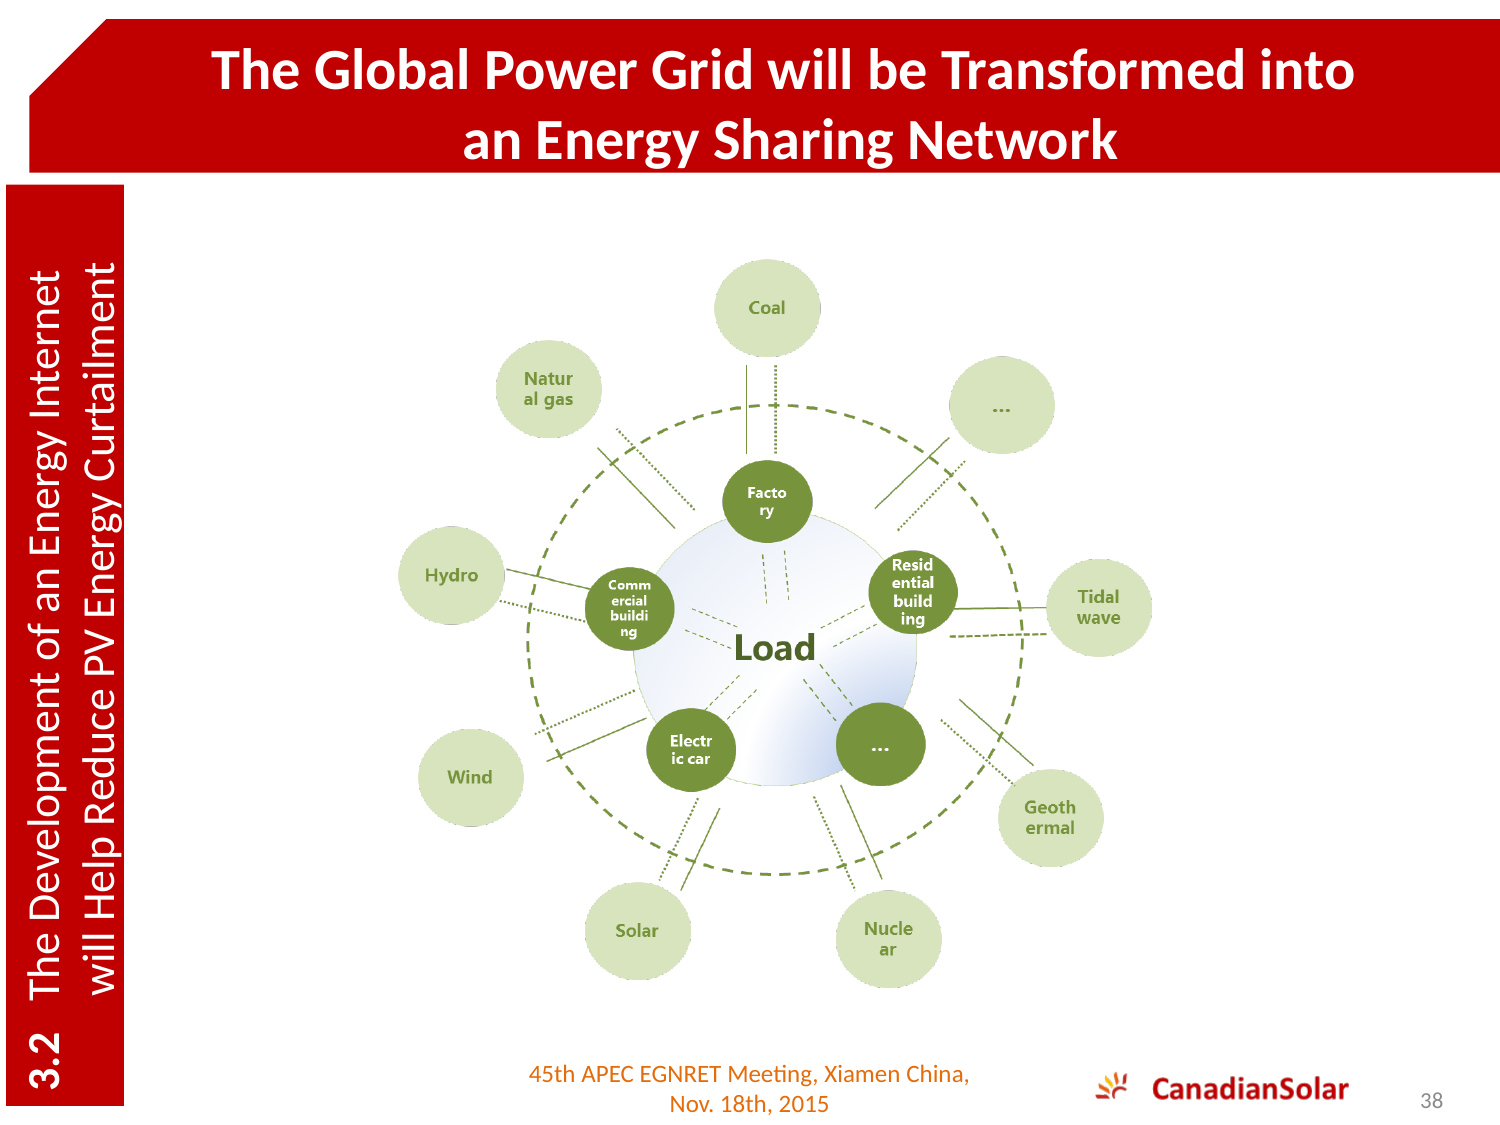

The Global Power Grid will be Transformed into
 an Energy Sharing Network
3.2 The Development of an Energy Internet
 will Help Reduce PV Energy Curtailment
45th APEC EGNRET Meeting, Xiamen China, Nov. 18th, 2015